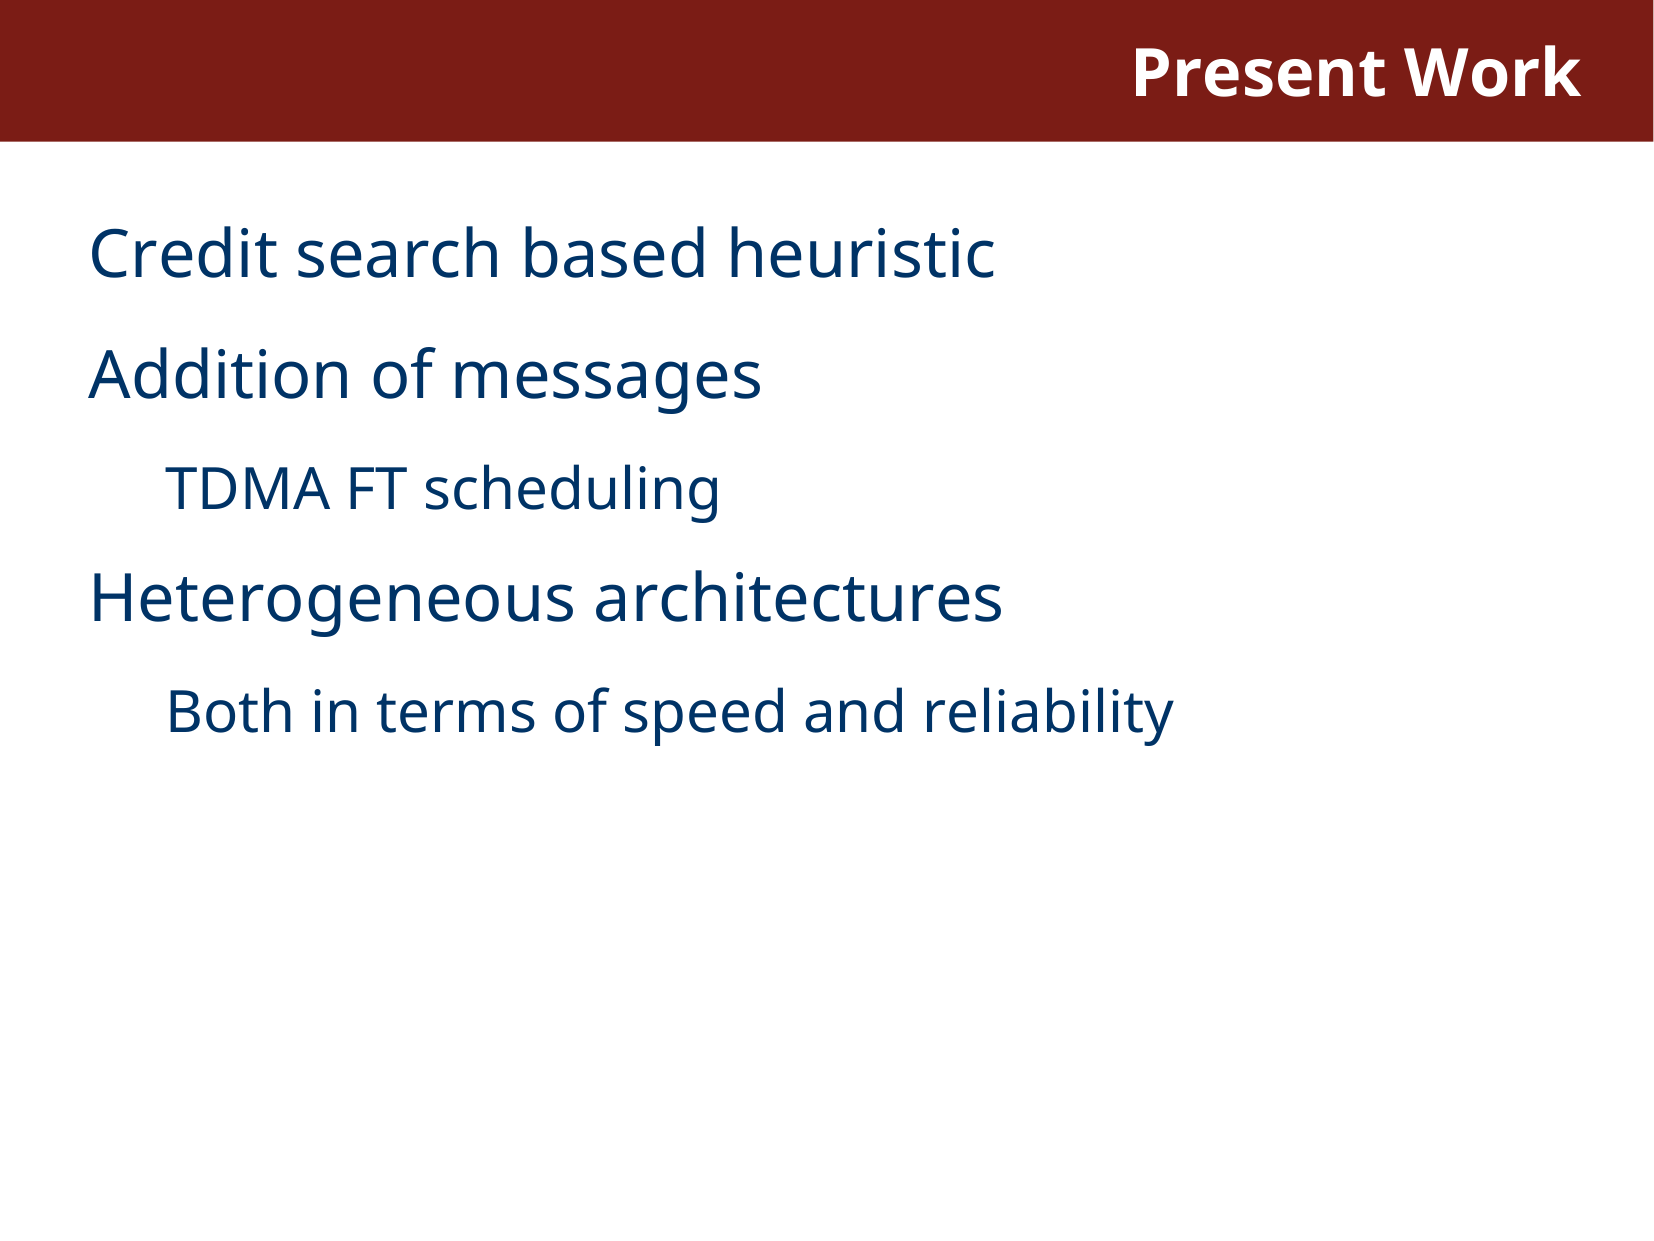

# Present Work
Credit search based heuristic
Addition of messages
TDMA FT scheduling
Heterogeneous architectures
Both in terms of speed and reliability